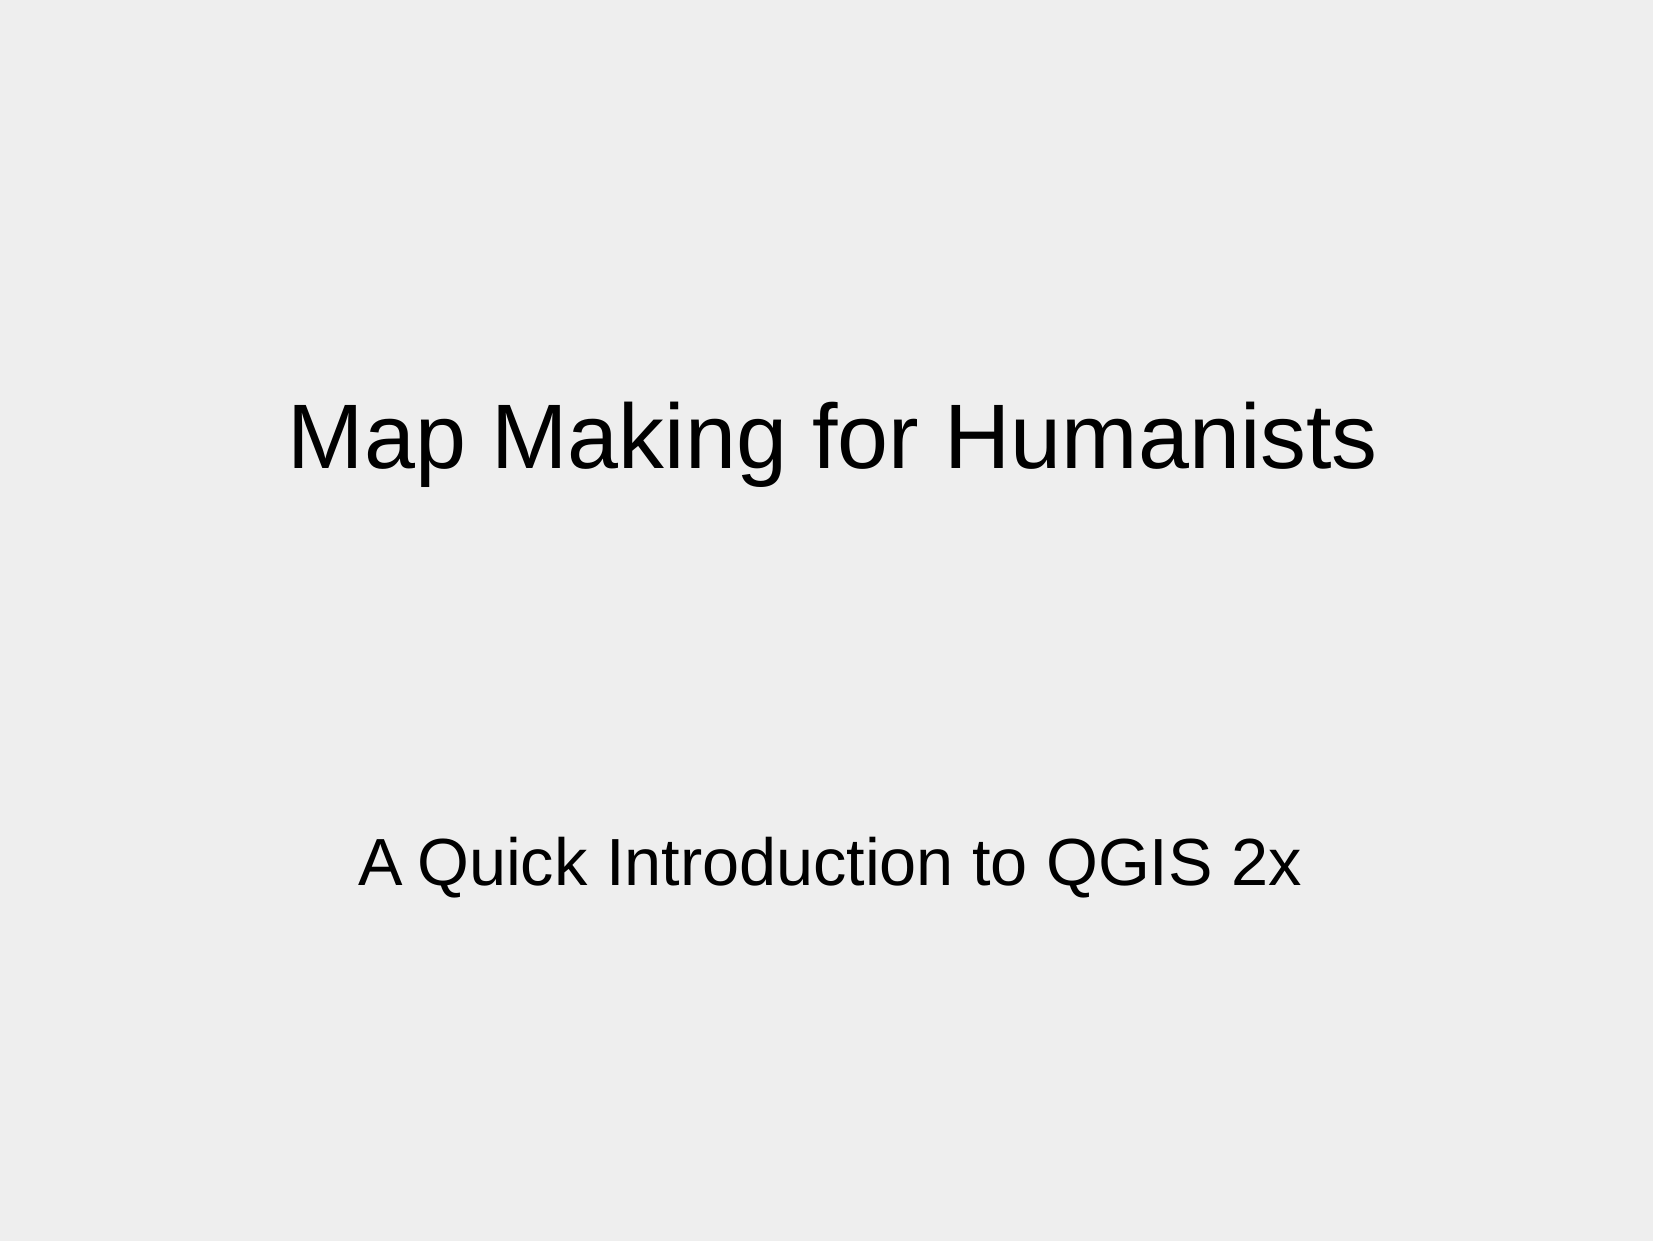

# Map Making for Humanists
A Quick Introduction to QGIS 2x